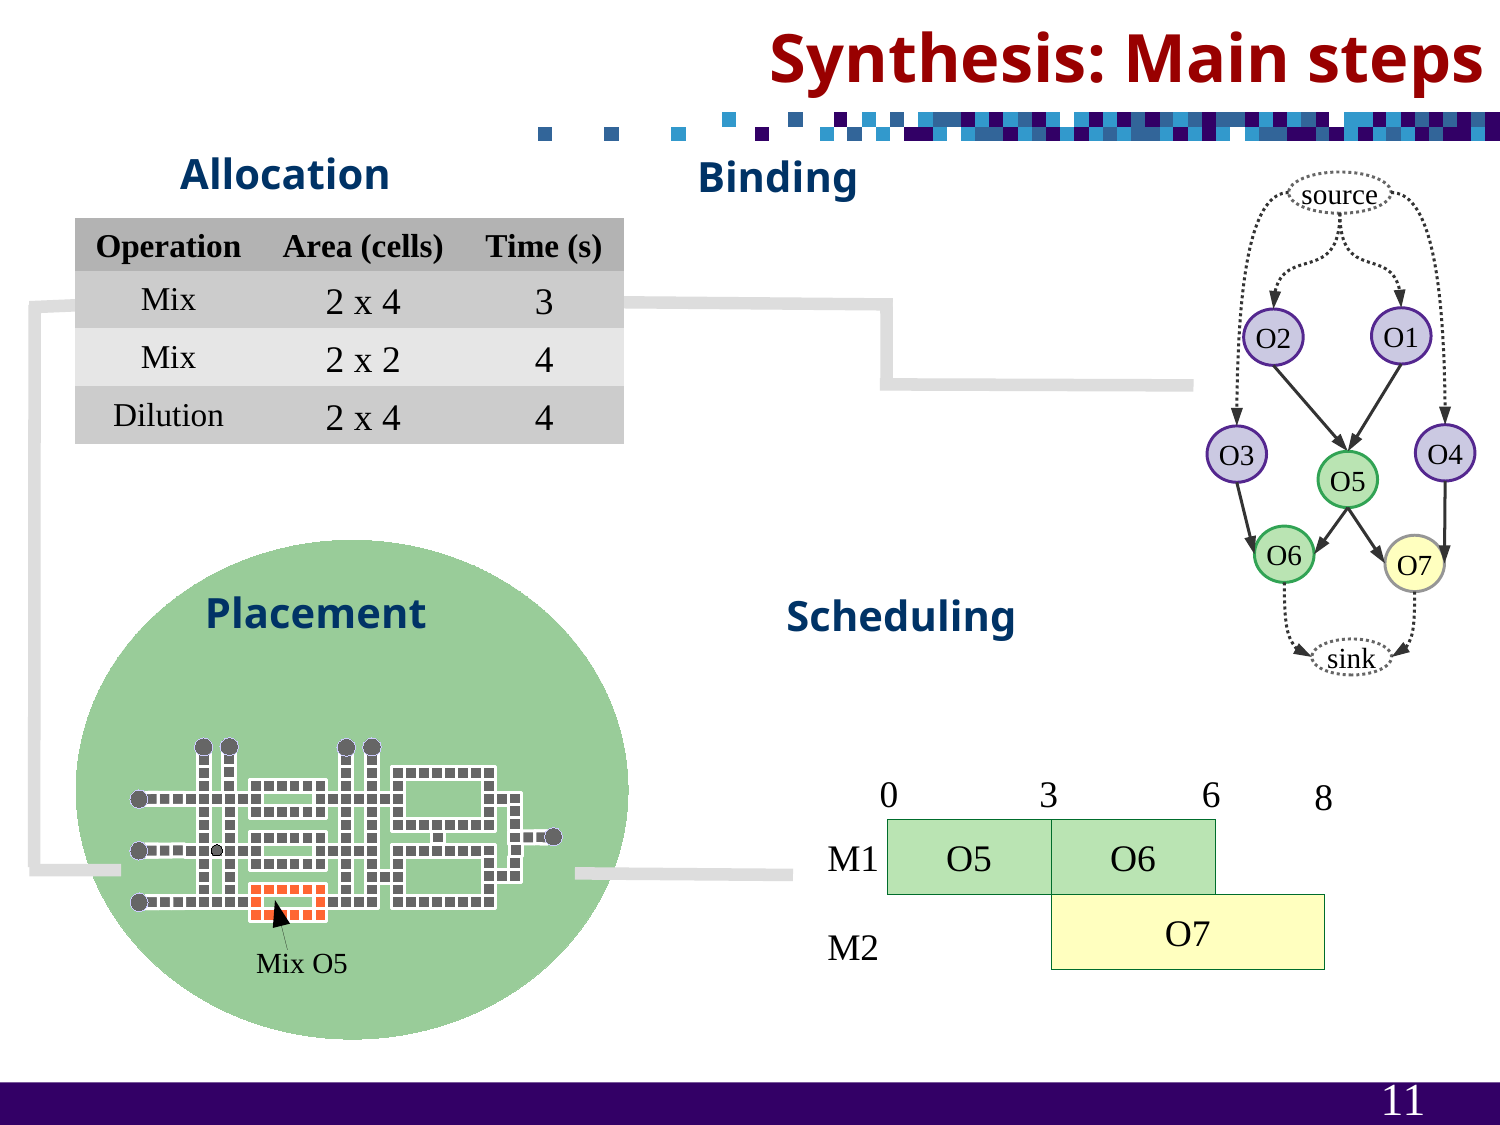

# Synthesis: Main steps
Allocation
Binding
source
O1
O2
O4
O3
O5
O6
O7
sink
| Operation | Area (cells) | Time (s) |
| --- | --- | --- |
| Mix | 2 x 4 | 3 |
| Mix | 2 x 2 | 4 |
| Dilution | 2 x 4 | 4 |
Placement
Scheduling
0
3
6
8
O5
O6
M1
O7
M2
Mix O5